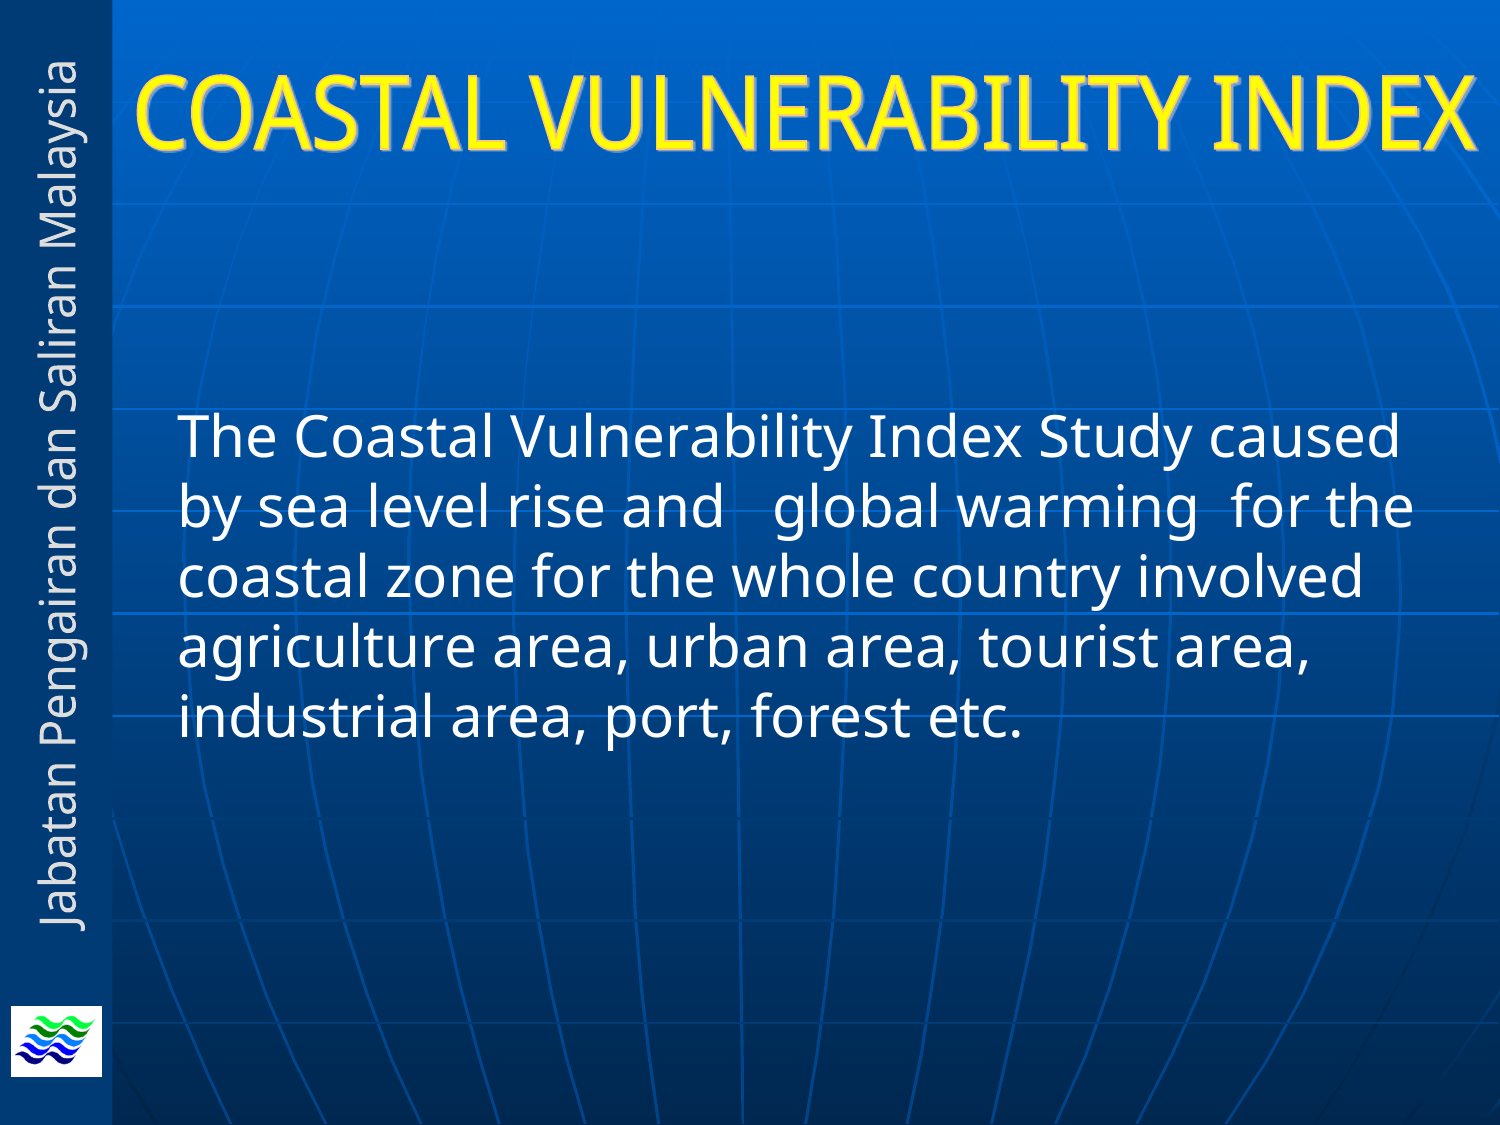

COASTAL VULNERABILITY INDEX
The Coastal Vulnerability Index Study caused by sea level rise and global warming for the coastal zone for the whole country involved agriculture area, urban area, tourist area, industrial area, port, forest etc.
Jabatan Pengairan dan Saliran Malaysia